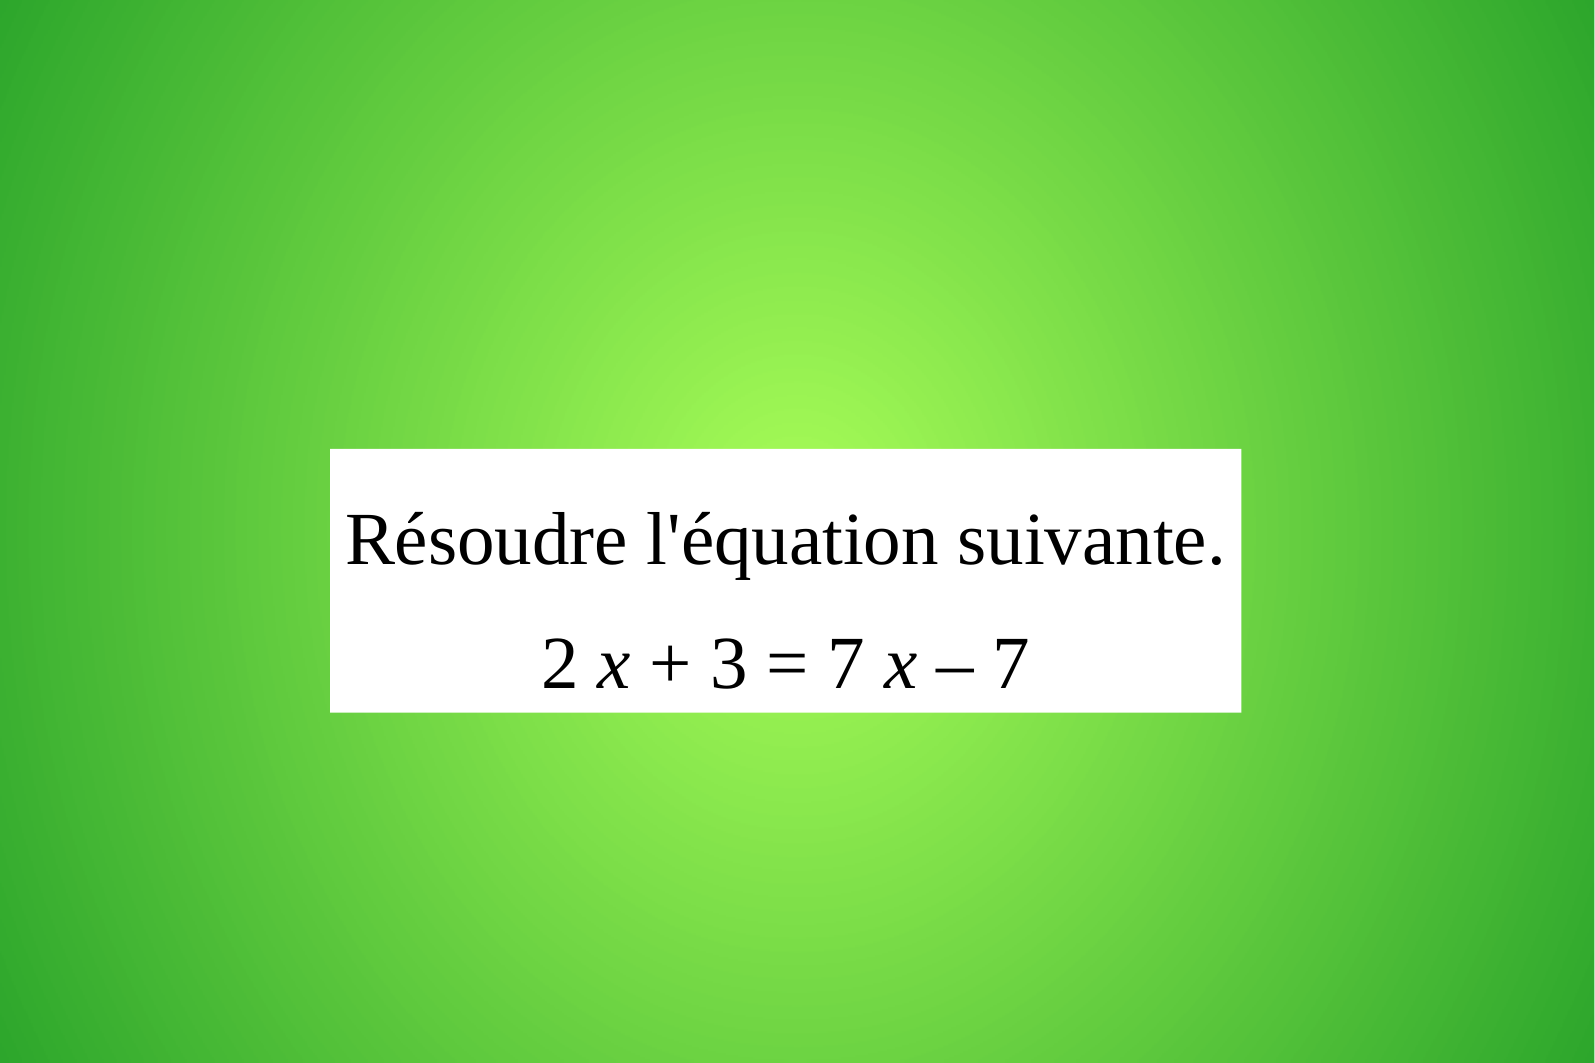

Résoudre l'équation suivante.
2 x + 3 = 7 x – 7